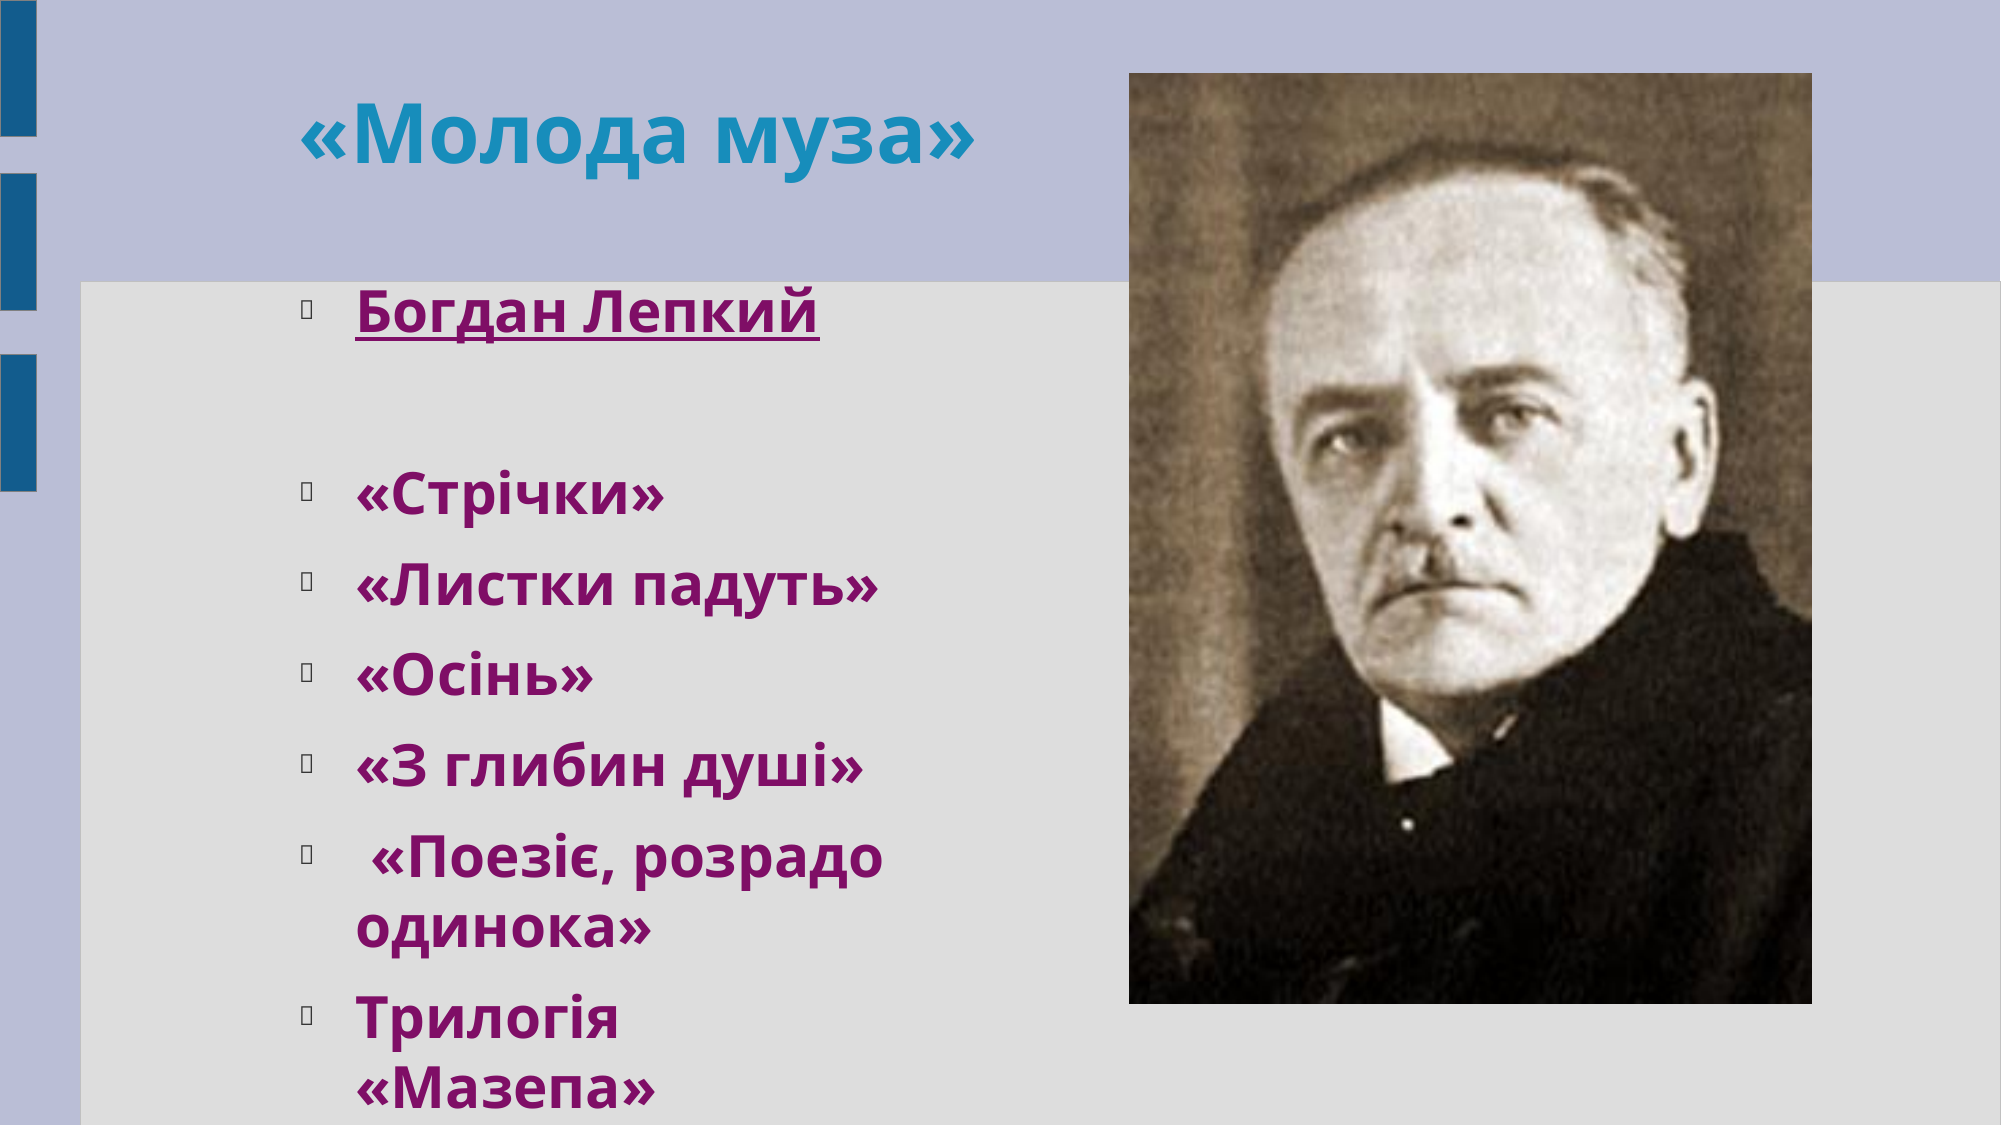

# «Молода муза»
Богдан Лепкий
«Стрічки»
«Листки падуть»
«Осінь»
«З глибин душі»
 «Поезіє, розрадо одинока»
Трилогія «Мазепа»